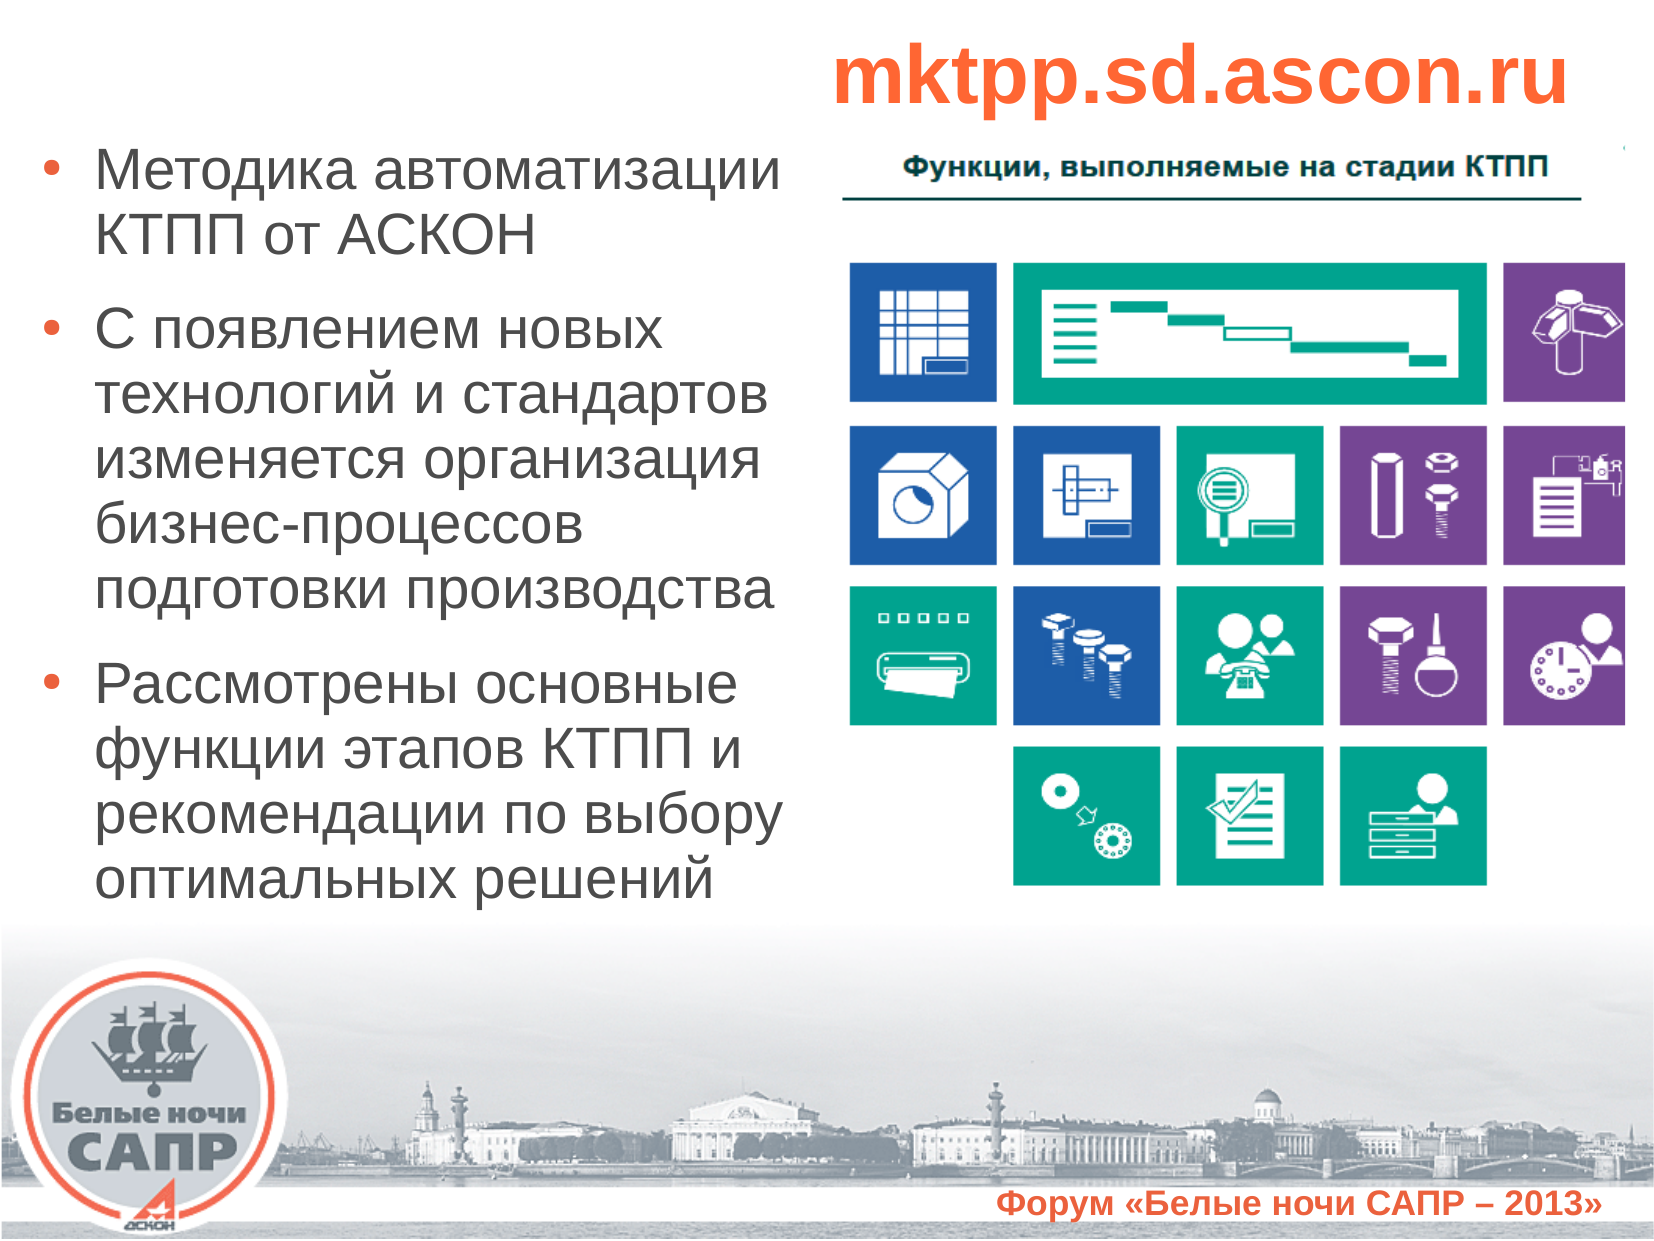

# mktpp.sd.ascon.ru
Методика автоматизации КТПП от АСКОН
С появлением новых технологий и стандартов изменяется организация бизнес-процессов подготовки производства
Рассмотрены основные функции этапов КТПП и рекомендации по выбору оптимальных решений